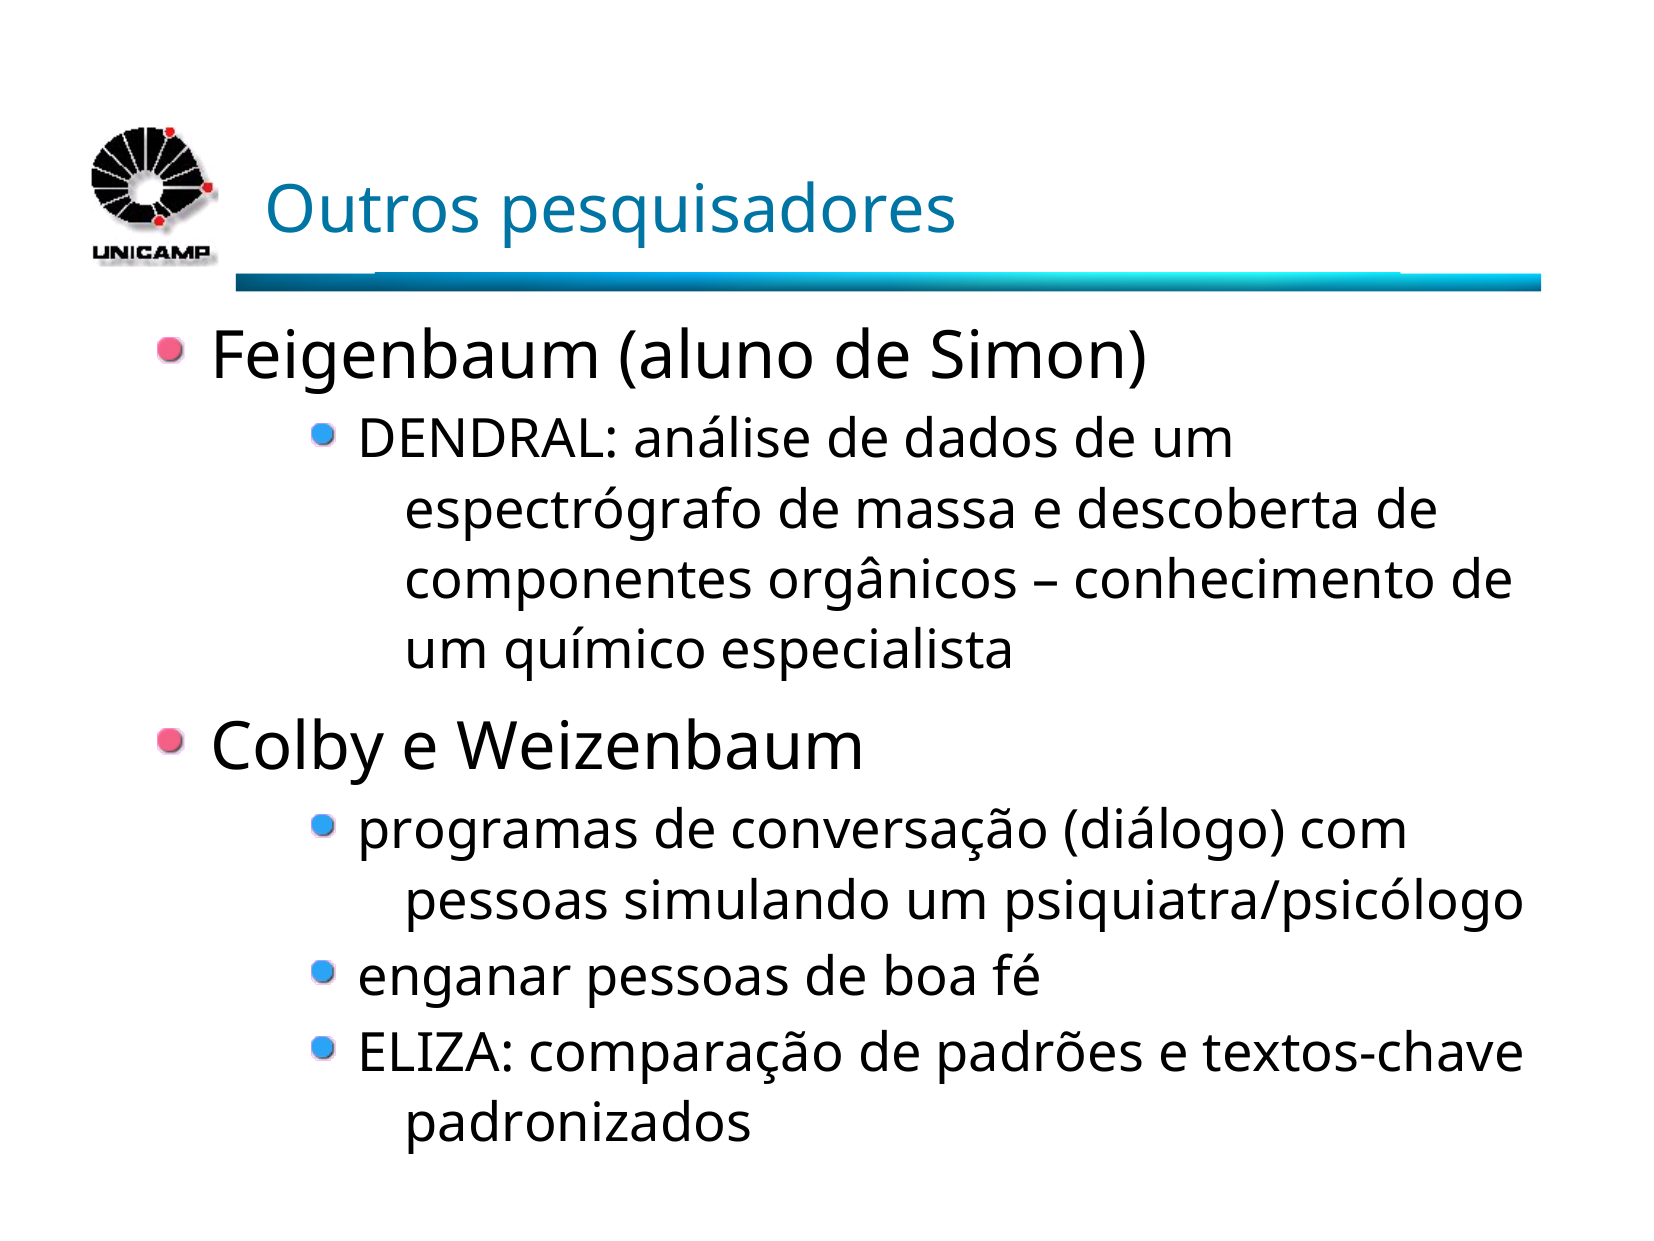

# Outros pesquisadores
Feigenbaum (aluno de Simon)
DENDRAL: análise de dados de um espectrógrafo de massa e descoberta de componentes orgânicos – conhecimento de um químico especialista
Colby e Weizenbaum
programas de conversação (diálogo) com pessoas simulando um psiquiatra/psicólogo
enganar pessoas de boa fé
ELIZA: comparação de padrões e textos-chave padronizados